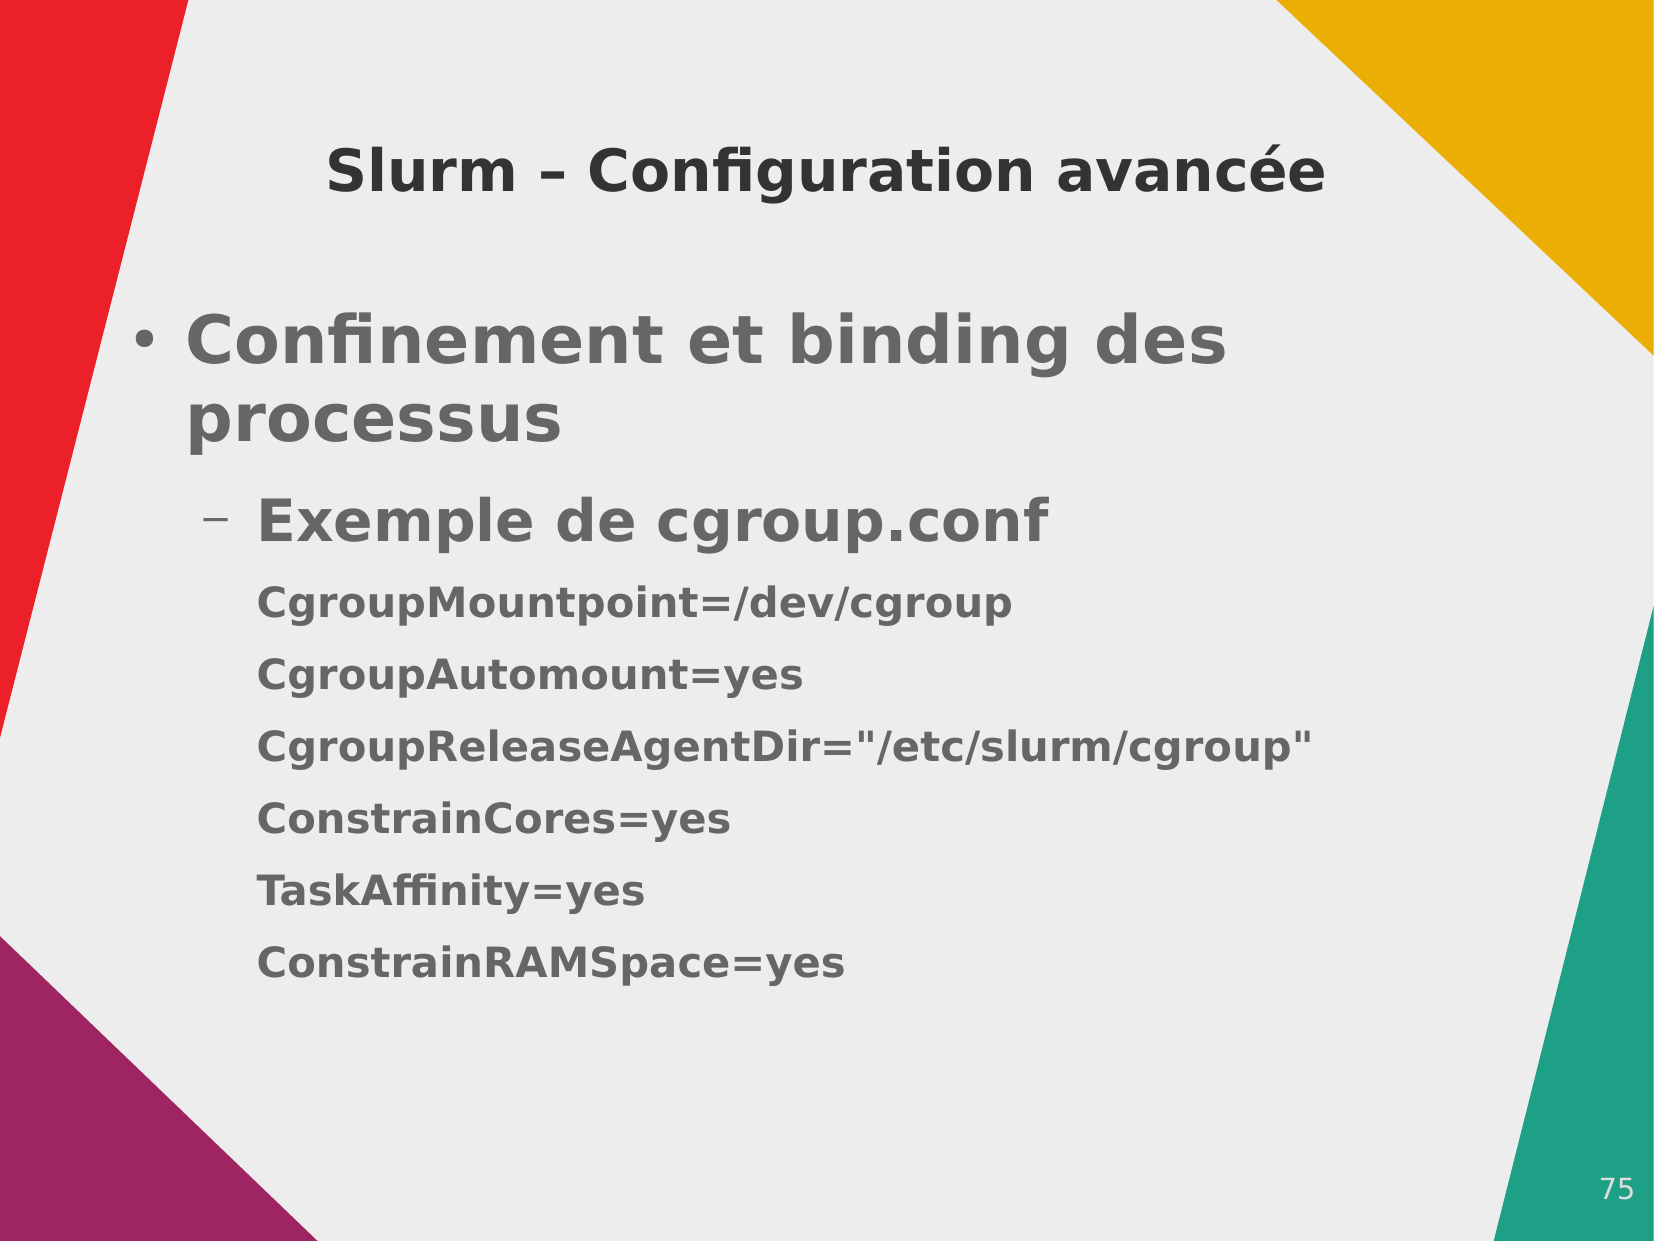

# Slurm – Configuration avancée
Confinement et binding des processus
Exemple de cgroup.conf
CgroupMountpoint=/dev/cgroup
CgroupAutomount=yes
CgroupReleaseAgentDir="/etc/slurm/cgroup"
ConstrainCores=yes
TaskAffinity=yes
ConstrainRAMSpace=yes
75